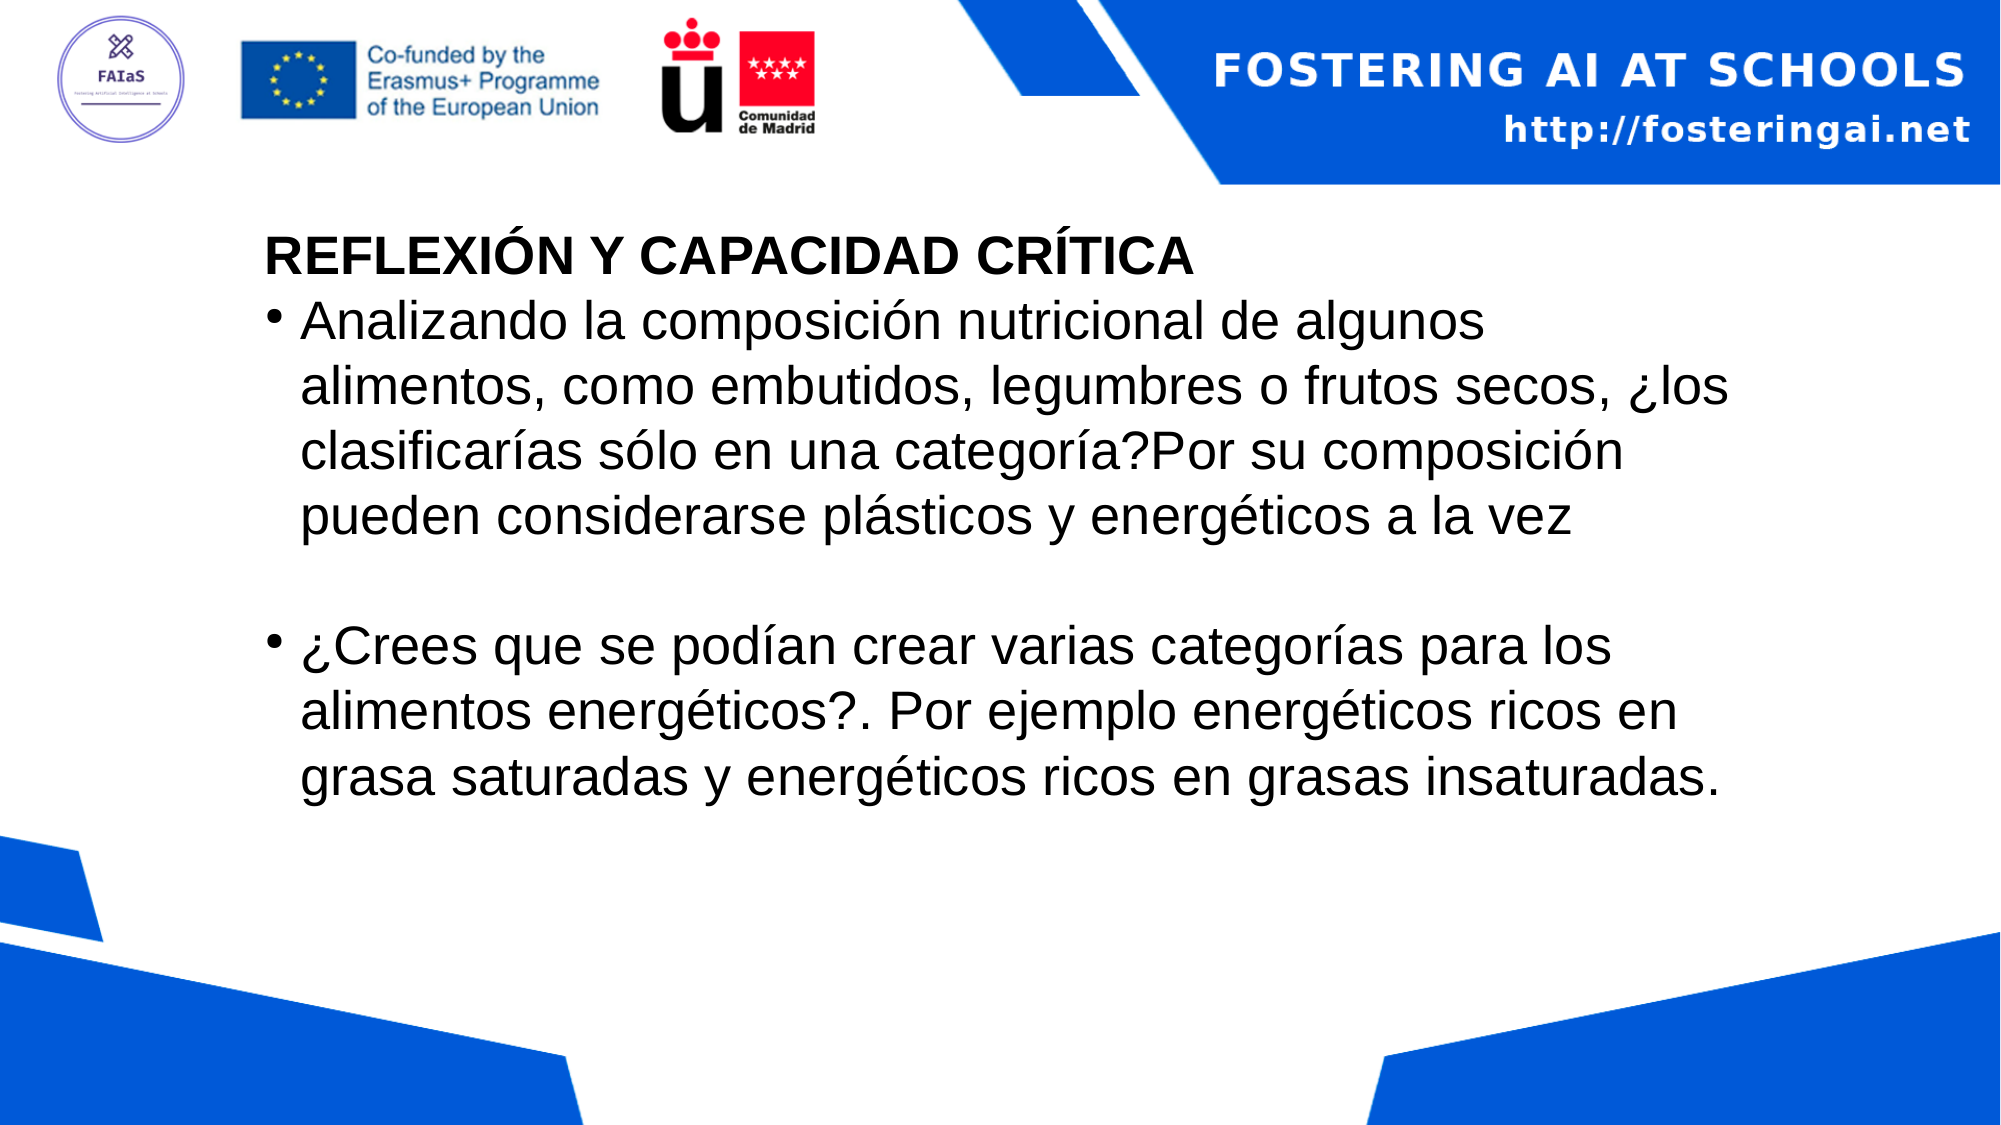

# REFLEXIÓN Y CAPACIDAD CRÍTICA
Analizando la composición nutricional de algunos alimentos, como embutidos, legumbres o frutos secos, ¿los clasificarías sólo en una categoría?Por su composición pueden considerarse plásticos y energéticos a la vez
¿Crees que se podían crear varias categorías para los alimentos energéticos?. Por ejemplo energéticos ricos en grasa saturadas y energéticos ricos en grasas insaturadas.